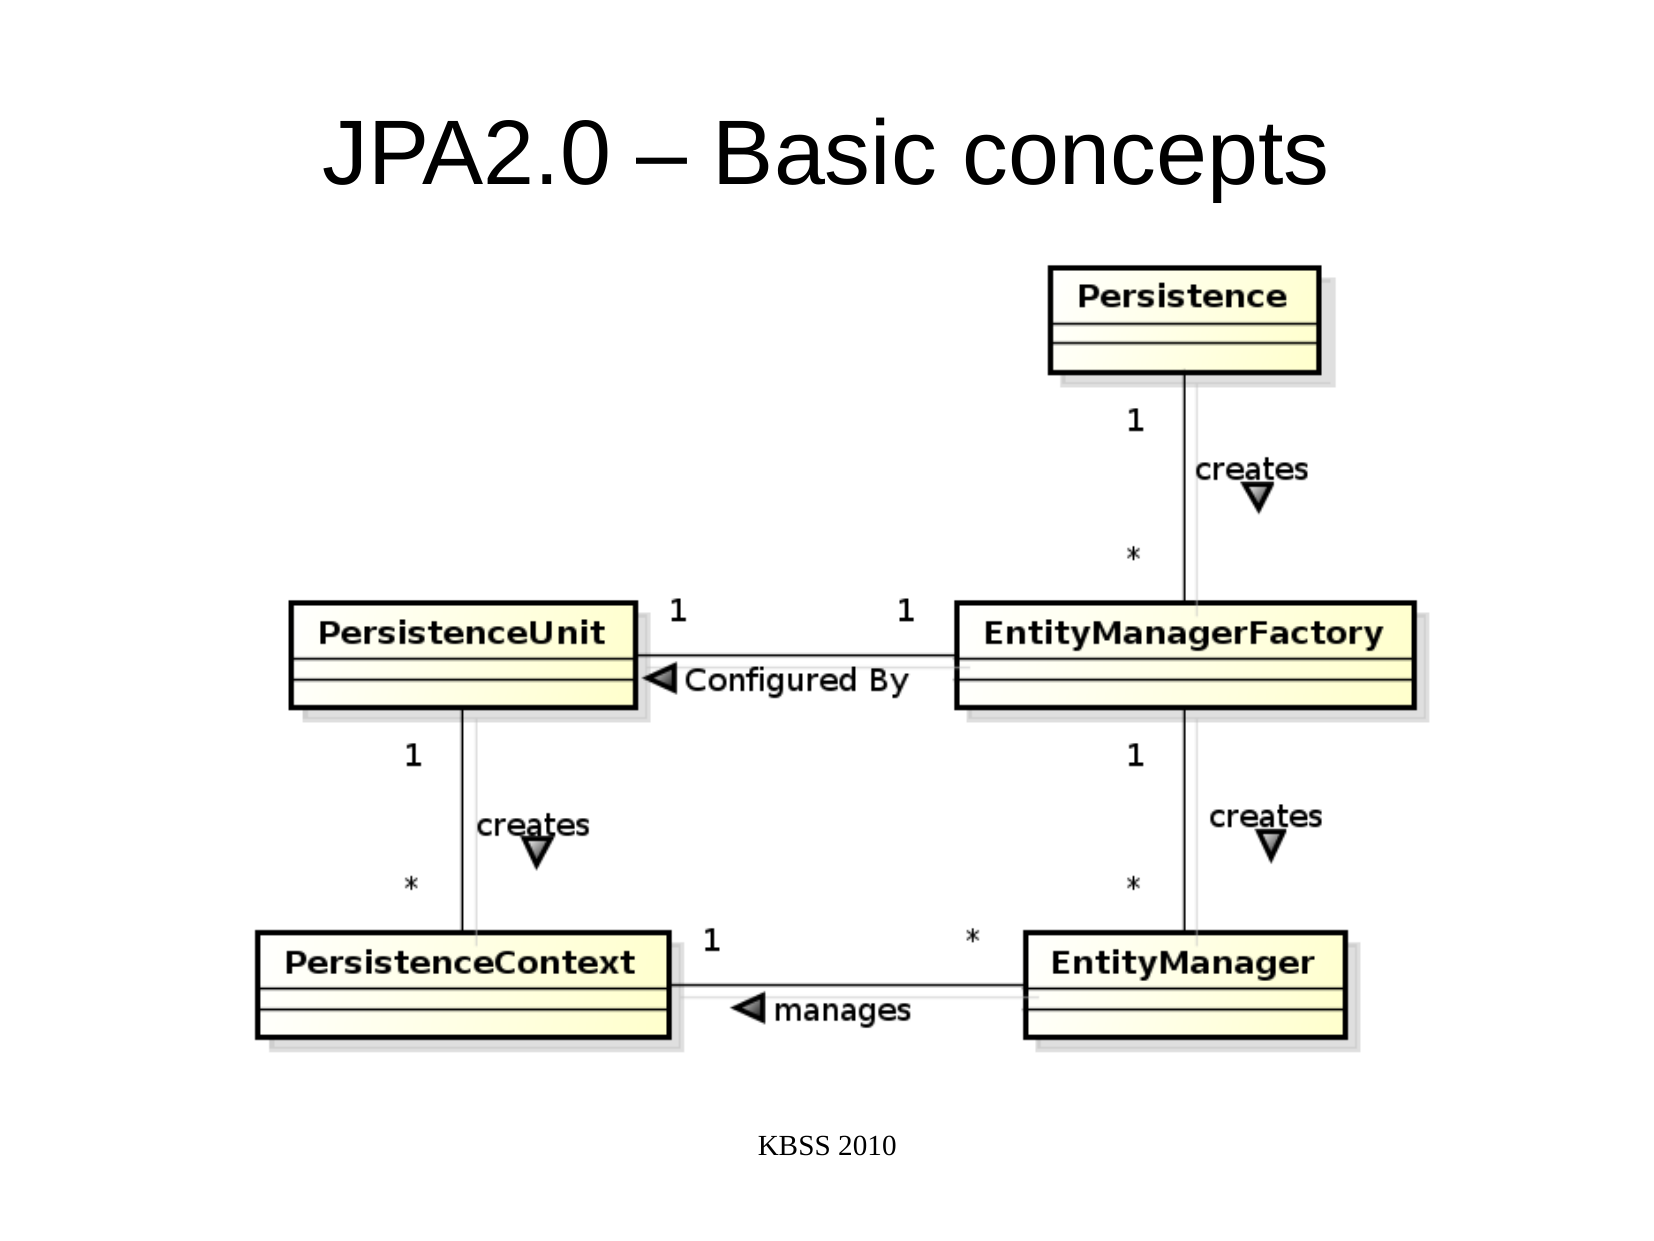

# JPA2.0 – Basic concepts
KBSS 2010